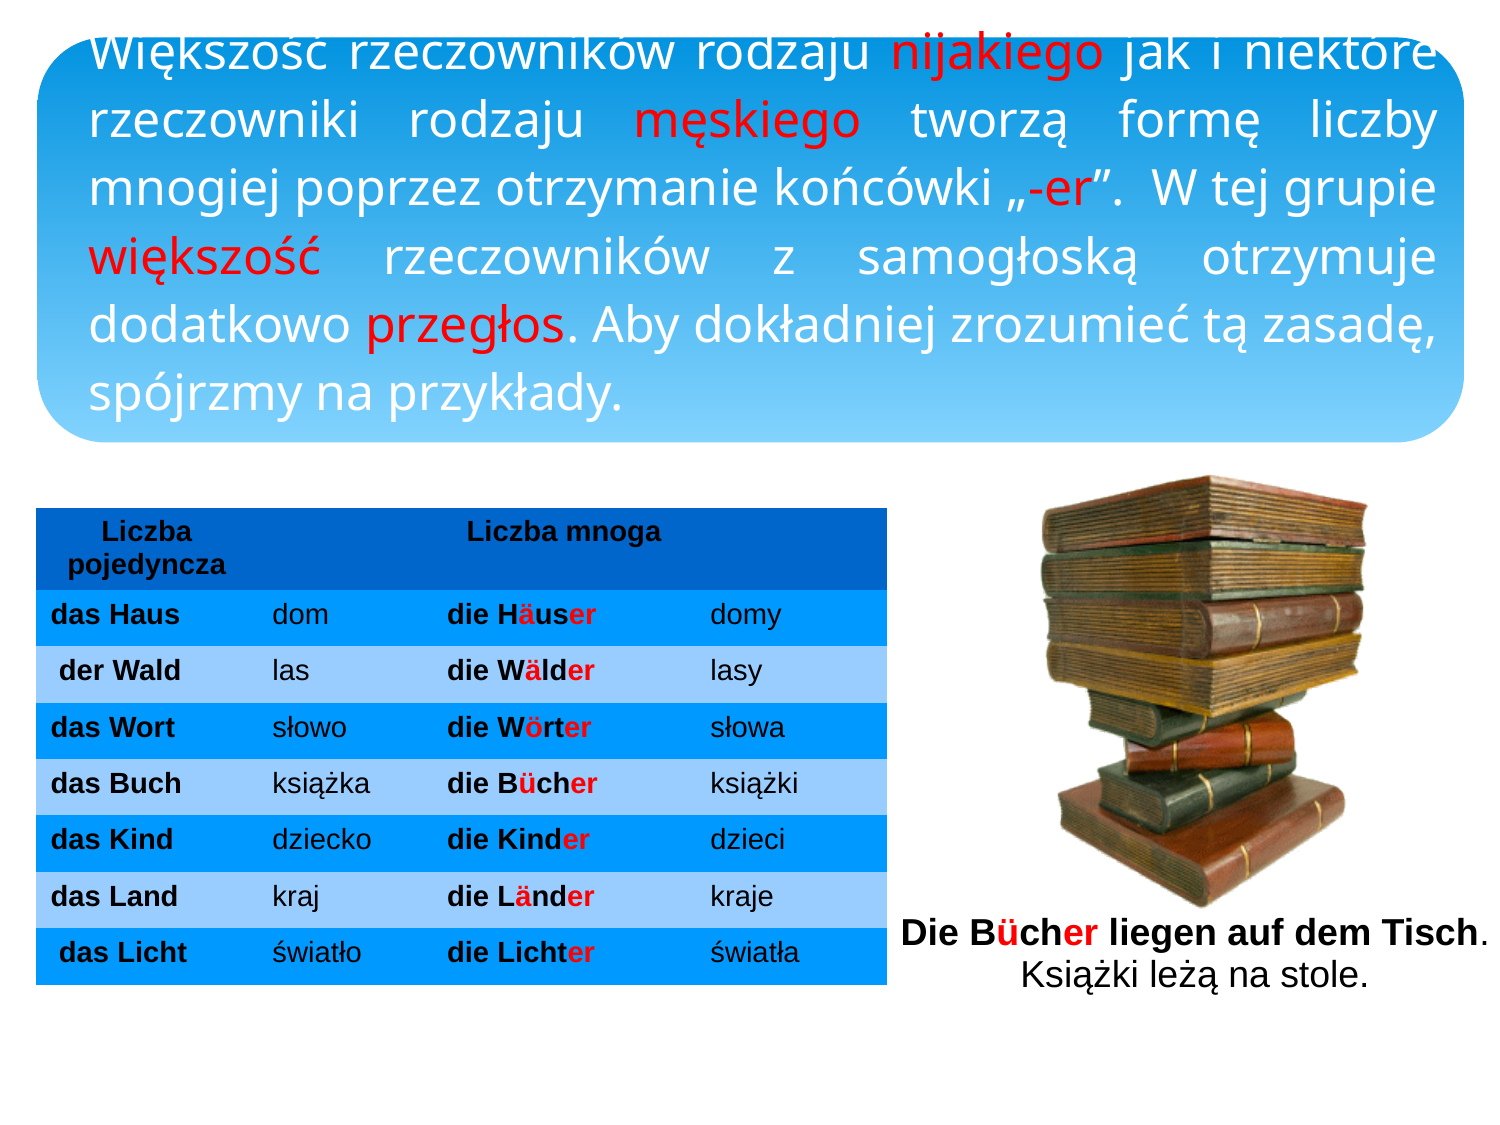

# Większość rzeczowników rodzaju nijakiego jak i niektóre rzeczowniki rodzaju męskiego tworzą formę liczby mnogiej poprzez otrzymanie końcówki „-er”. W tej grupie większość rzeczowników z samogłoską otrzymuje dodatkowo przegłos. Aby dokładniej zrozumieć tą zasadę, spójrzmy na przykłady.
| Liczba pojedyncza | | Liczba mnoga | |
| --- | --- | --- | --- |
| das Haus | dom | die Häuser | domy |
| der Wald | las | die Wälder | lasy |
| das Wort | słowo | die Wörter | słowa |
| das Buch | książka | die Bücher | książki |
| das Kind | dziecko | die Kinder | dzieci |
| das Land | kraj | die Länder | kraje |
| das Licht | światło | die Lichter | światła |
Die Bücher liegen auf dem Tisch.
Książki leżą na stole.